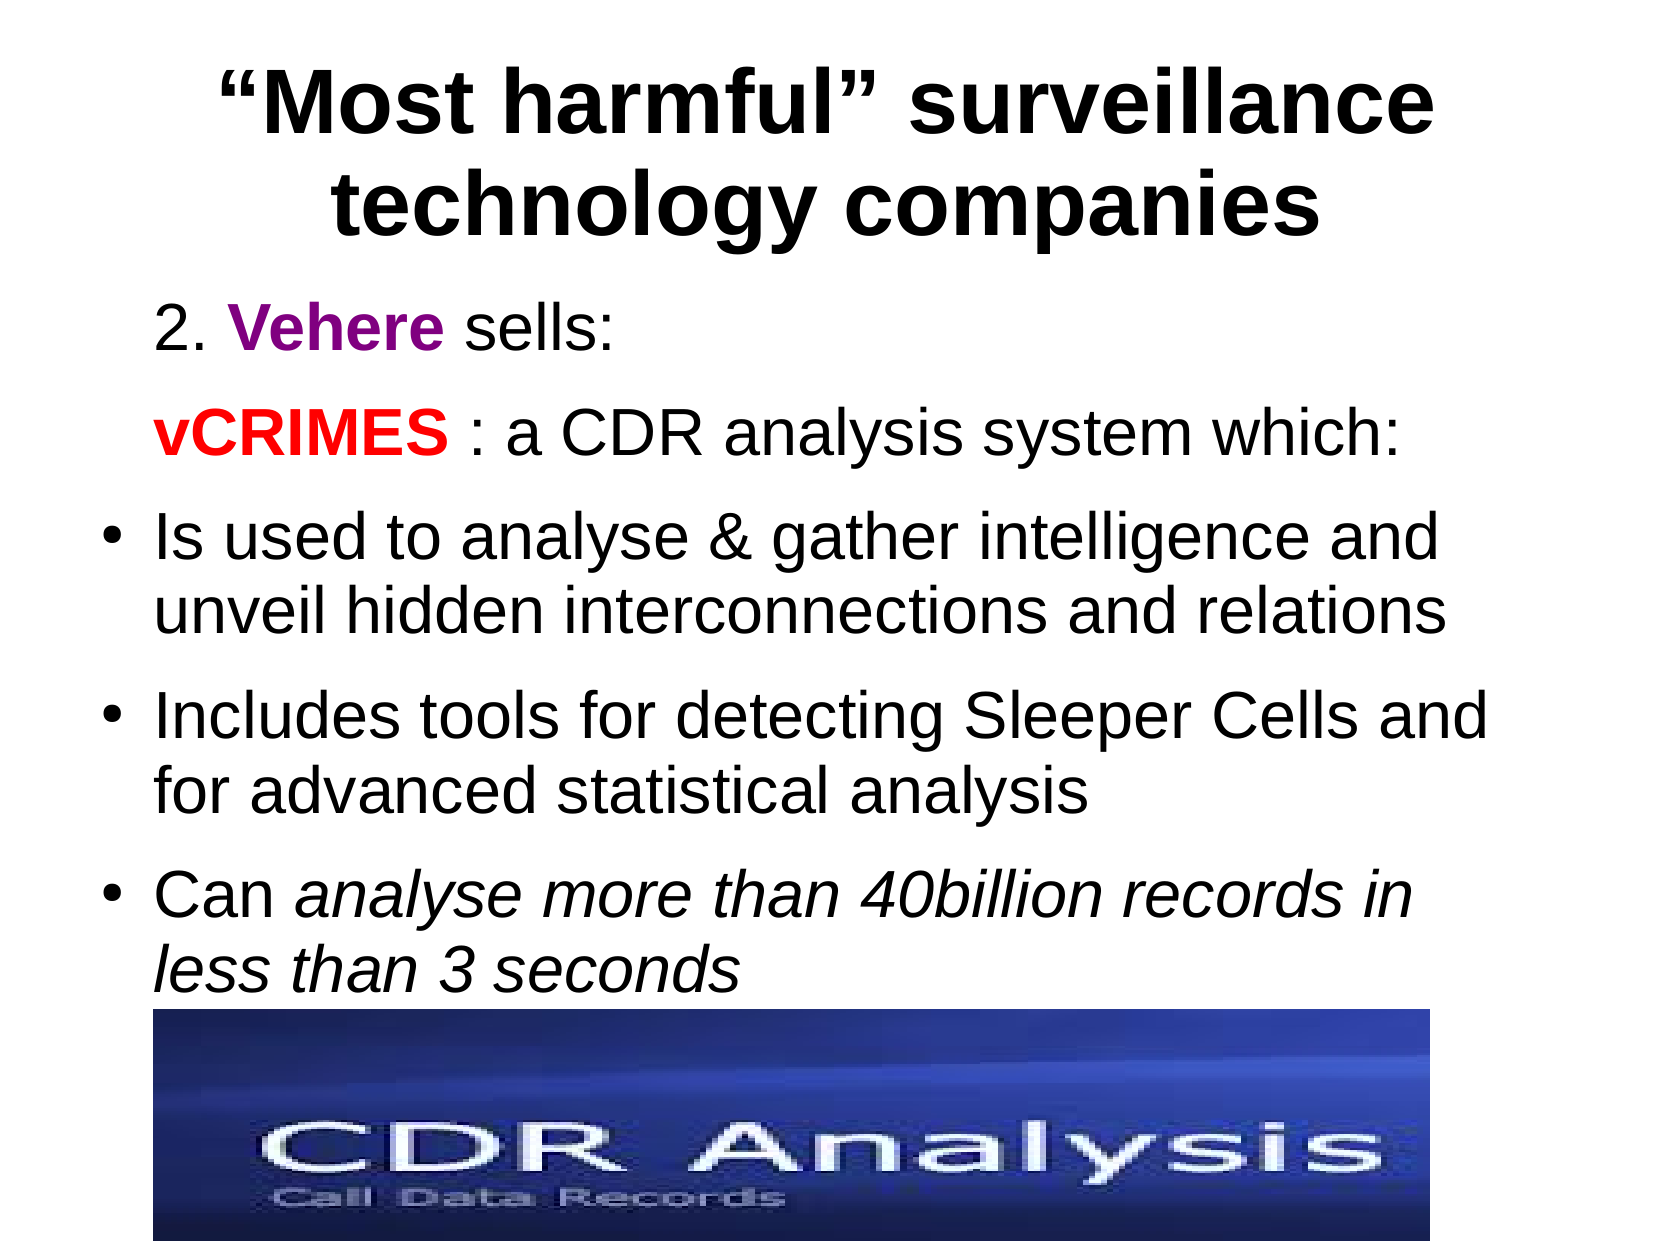

# “Most harmful” surveillance technology companies
2. Vehere sells:
vCRIMES : a CDR analysis system which:
Is used to analyse & gather intelligence and unveil hidden interconnections and relations
Includes tools for detecting Sleeper Cells and for advanced statistical analysis
Can analyse more than 40billion records in less than 3 seconds